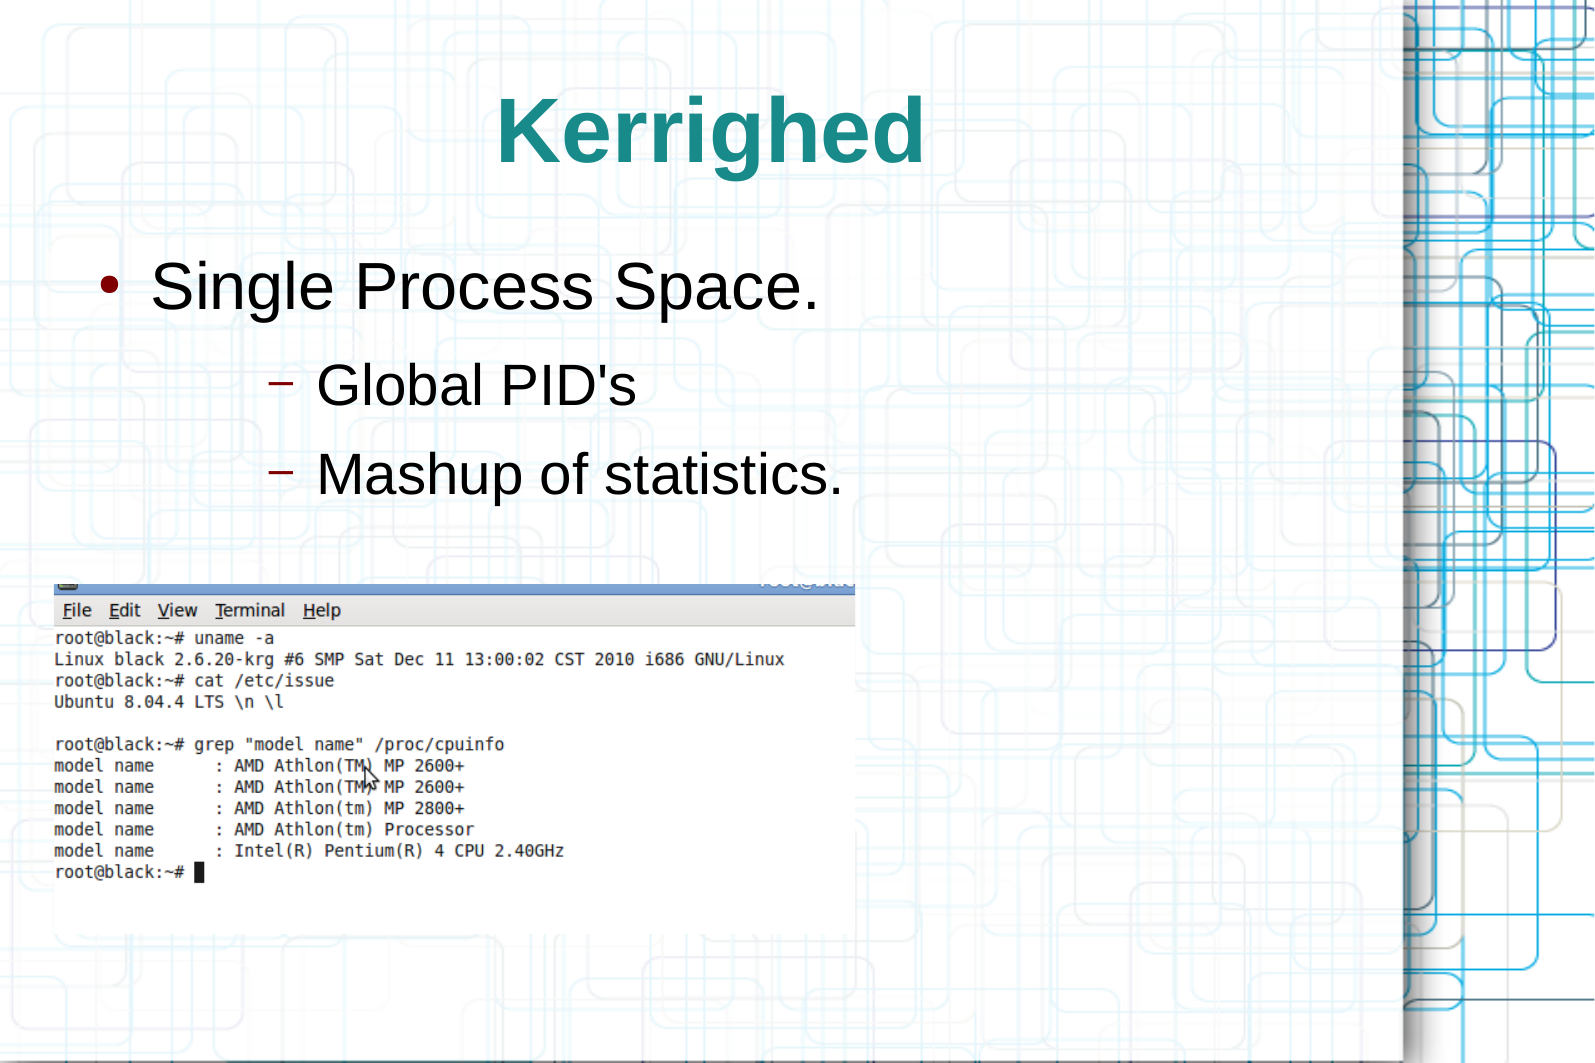

# Kerrighed
Single Process Space.
Global PID's
Mashup of statistics.